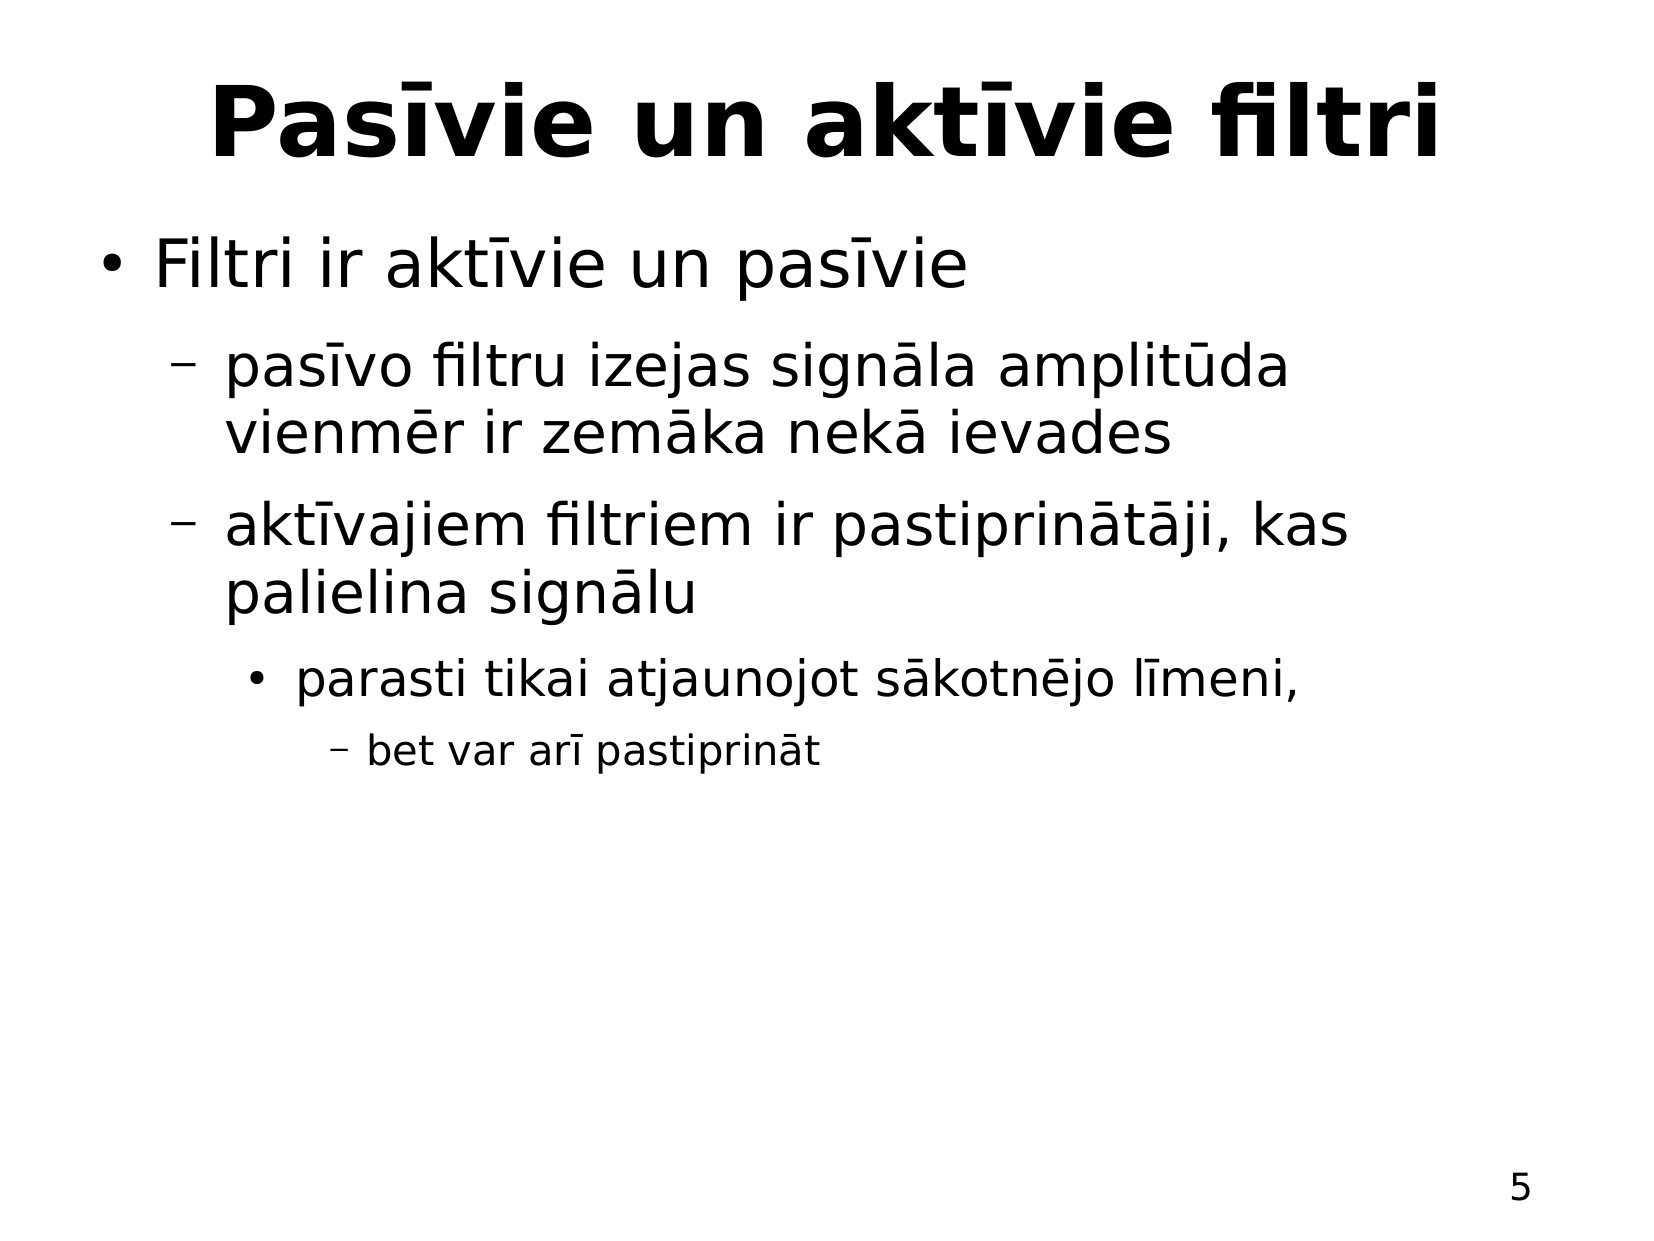

# Pasīvie un aktīvie filtri
Filtri ir aktīvie un pasīvie
pasīvo filtru izejas signāla amplitūda vienmēr ir zemāka nekā ievades
aktīvajiem filtriem ir pastiprinātāji, kas palielina signālu
parasti tikai atjaunojot sākotnējo līmeni,
bet var arī pastiprināt